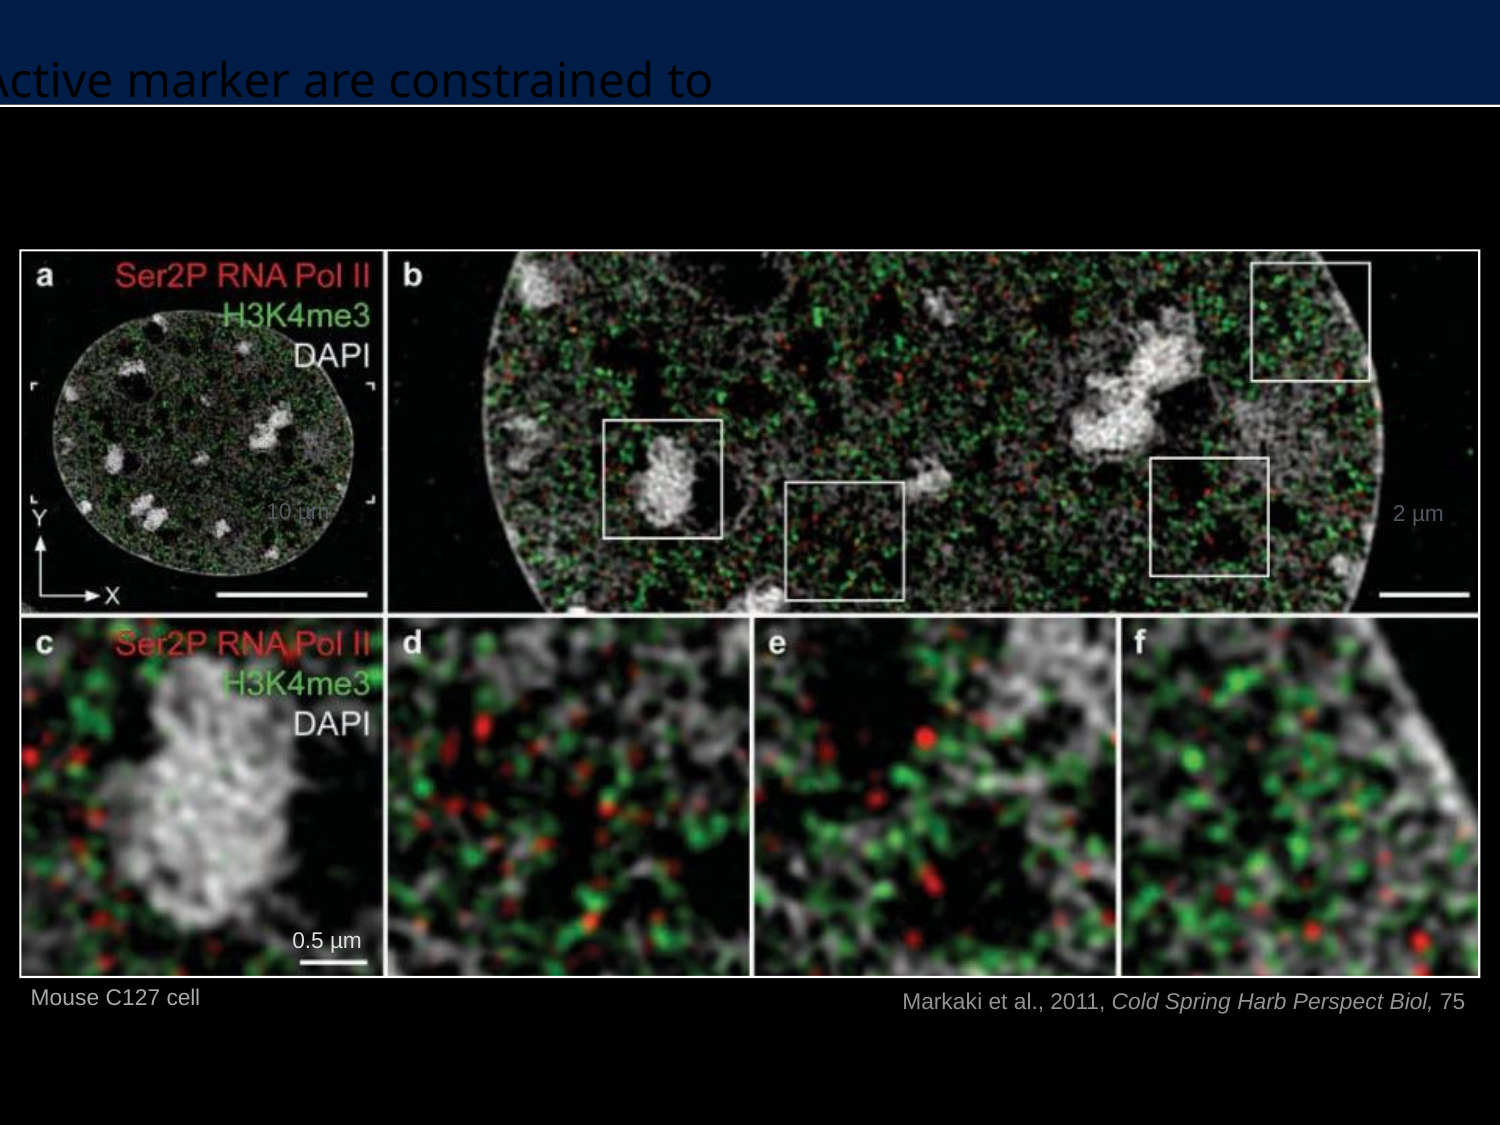

# Active marker are constrained to chromatin domain boundaries
10 µm
2 µm
0.5 µm
Mouse C127 cell
Markaki et al., 2011, Cold Spring Harb Perspect Biol, 75